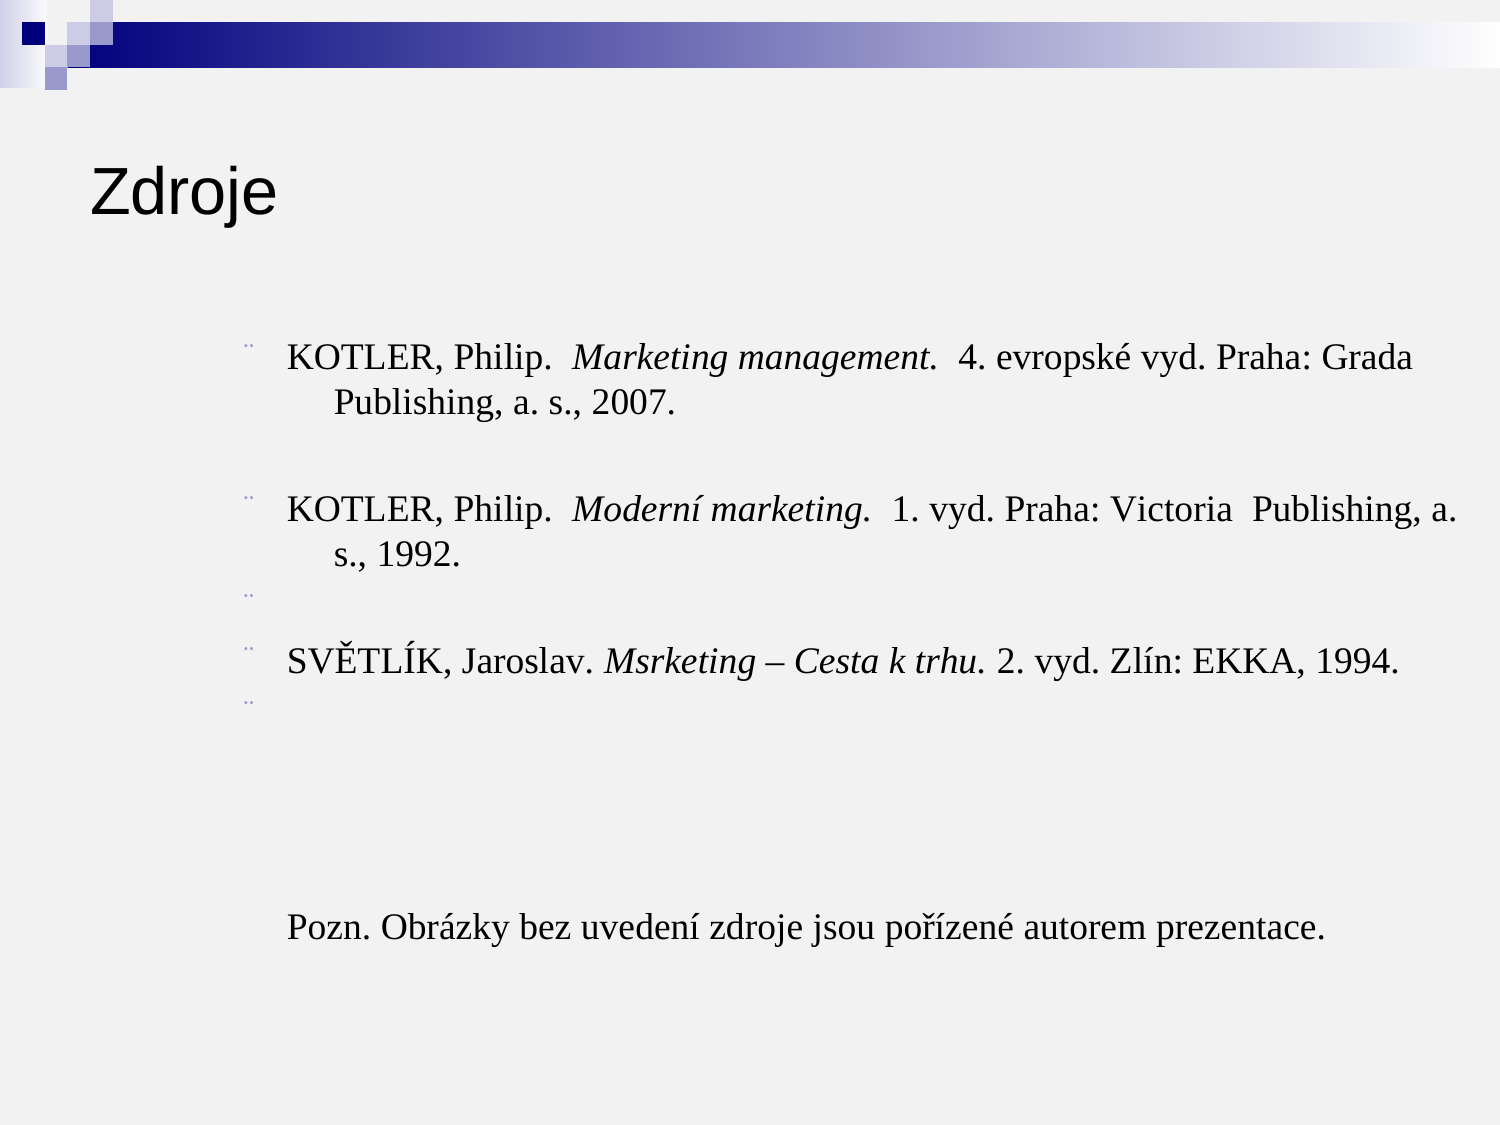

# Zdroje
KOTLER, Philip. Marketing management. 4. evropské vyd. Praha: Grada Publishing, a. s., 2007.
KOTLER, Philip. Moderní marketing. 1. vyd. Praha: Victoria Publishing, a. s., 1992.
SVĚTLÍK, Jaroslav. Msrketing – Cesta k trhu. 2. vyd. Zlín: EKKA, 1994.
Pozn. Obrázky bez uvedení zdroje jsou pořízené autorem prezentace.